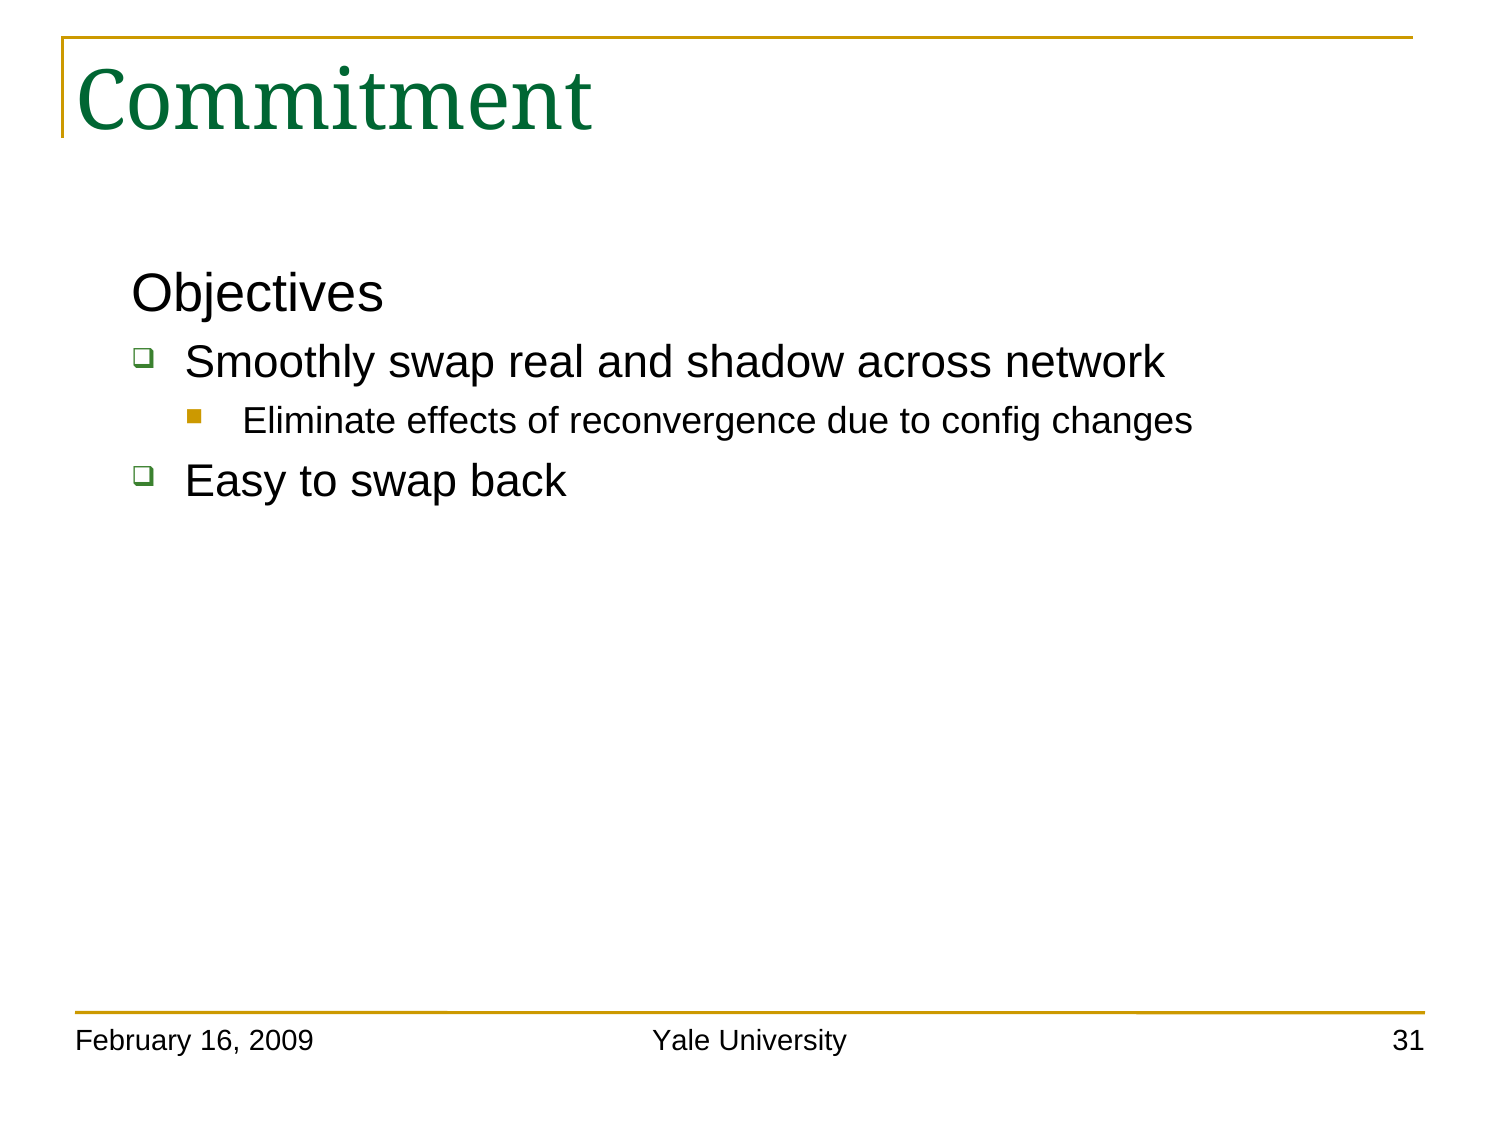

# Commitment
Objectives
Smoothly swap real and shadow across network
Eliminate effects of reconvergence due to config changes
Easy to swap back
February 16, 2009
Yale University
31